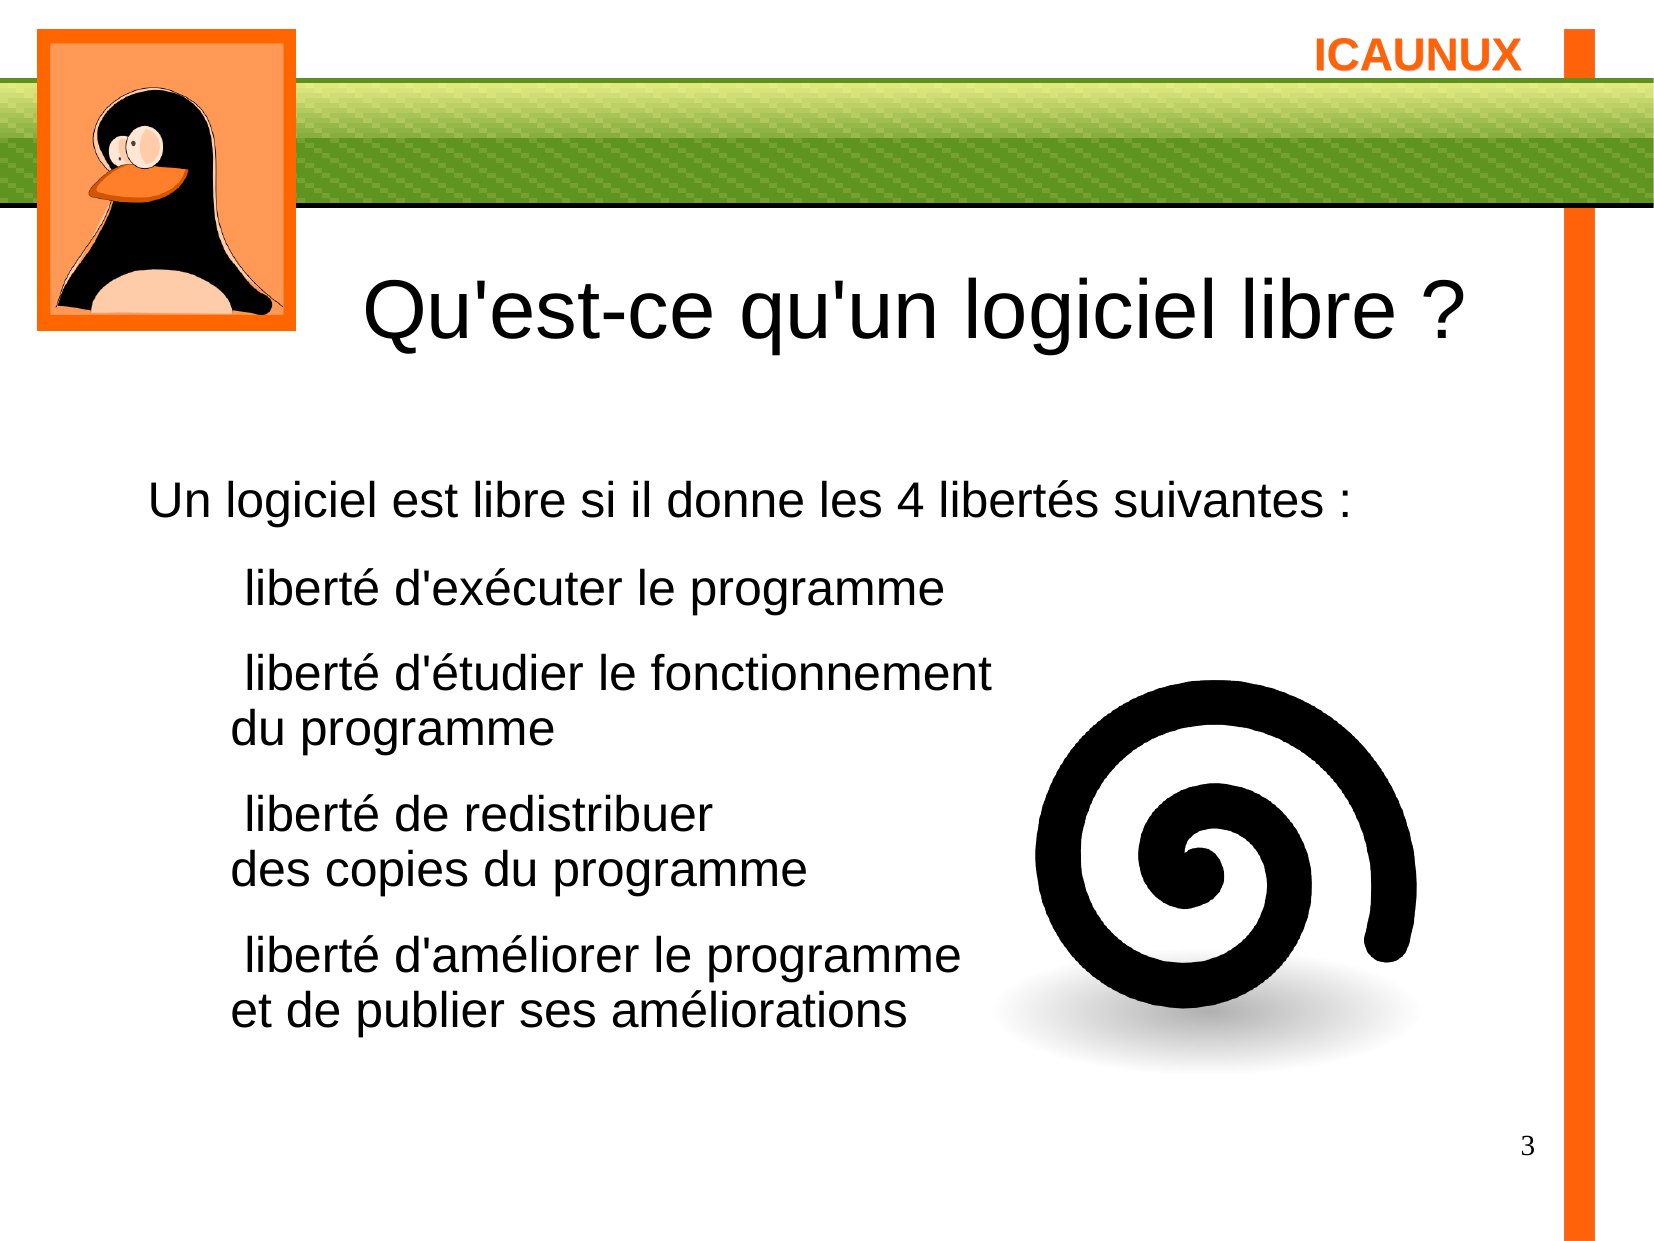

# Qu'est-ce qu'un logiciel libre ?
Un logiciel est libre si il donne les 4 libertés suivantes :
 liberté d'exécuter le programme
 liberté d'étudier le fonctionnement
du programme
 liberté de redistribuer
des copies du programme
 liberté d'améliorer le programme
et de publier ses améliorations
3